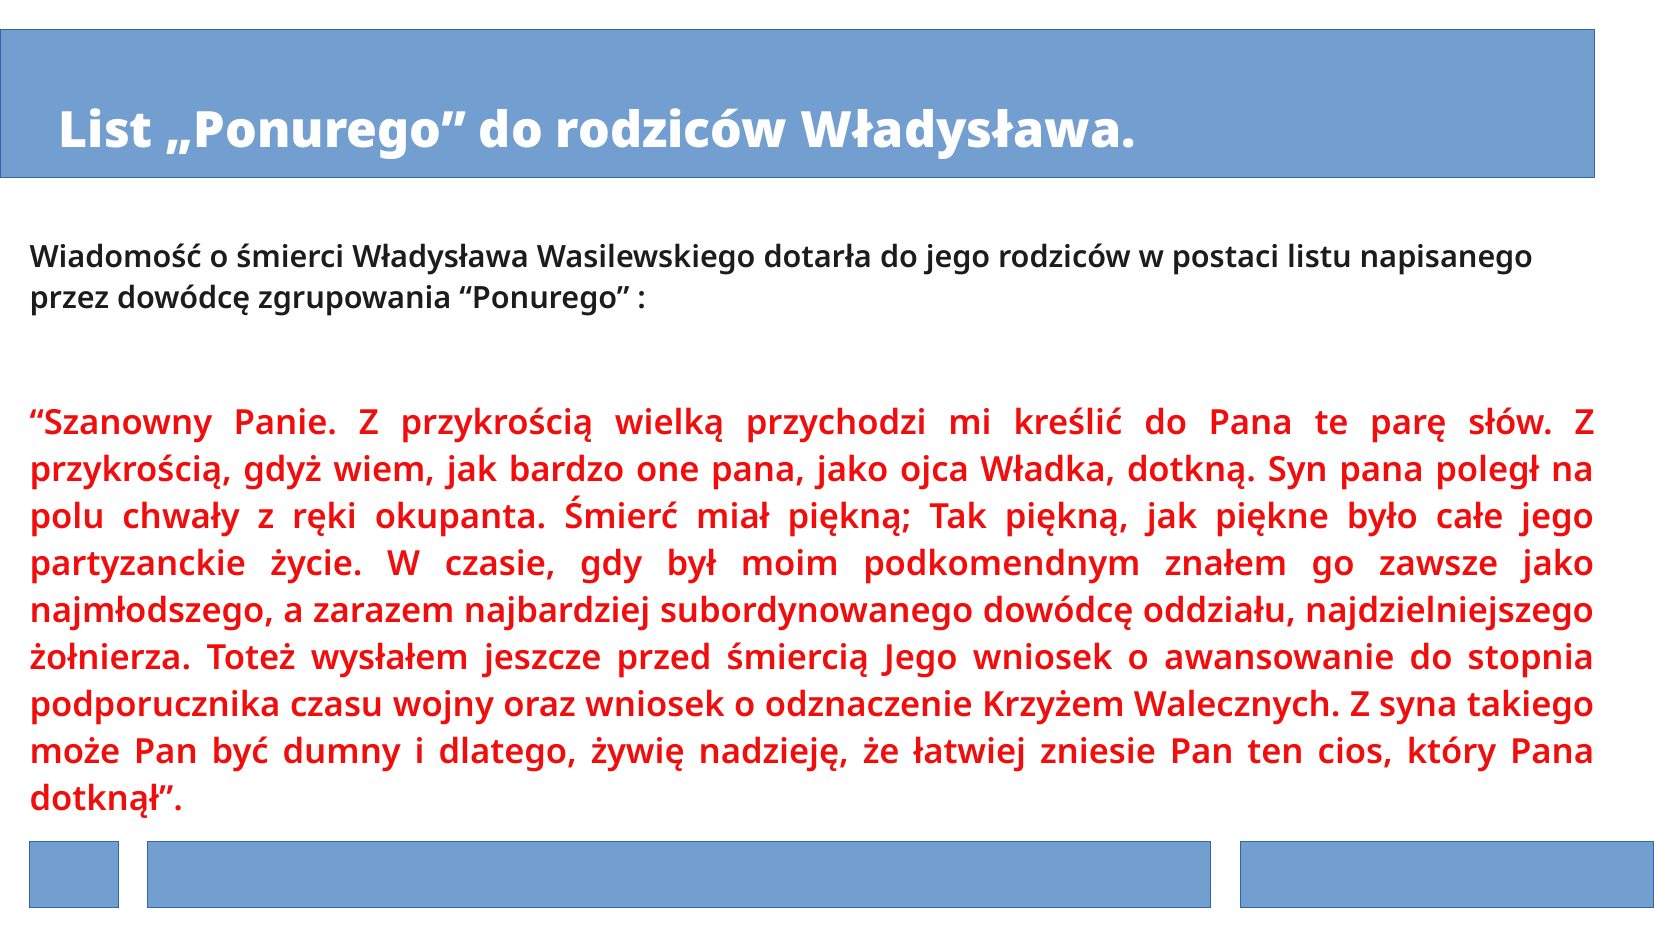

# List „Ponurego” do rodziców Władysława.
Wiadomość o śmierci Władysława Wasilewskiego dotarła do jego rodziców w postaci listu napisanego przez dowódcę zgrupowania “Ponurego” :
“Szanowny Panie. Z przykrością wielką przychodzi mi kreślić do Pana te parę słów. Z przykrością, gdyż wiem, jak bardzo one pana, jako ojca Władka, dotkną. Syn pana poległ na polu chwały z ręki okupanta. Śmierć miał piękną; Tak piękną, jak piękne było całe jego partyzanckie życie. W czasie, gdy był moim podkomendnym znałem go zawsze jako najmłodszego, a zarazem najbardziej subordynowanego dowódcę oddziału, najdzielniejszego żołnierza. Toteż wysłałem jeszcze przed śmiercią Jego wniosek o awansowanie do stopnia podporucznika czasu wojny oraz wniosek o odznaczenie Krzyżem Walecznych. Z syna takiego może Pan być dumny i dlatego, żywię nadzieję, że łatwiej zniesie Pan ten cios, który Pana dotknął”.